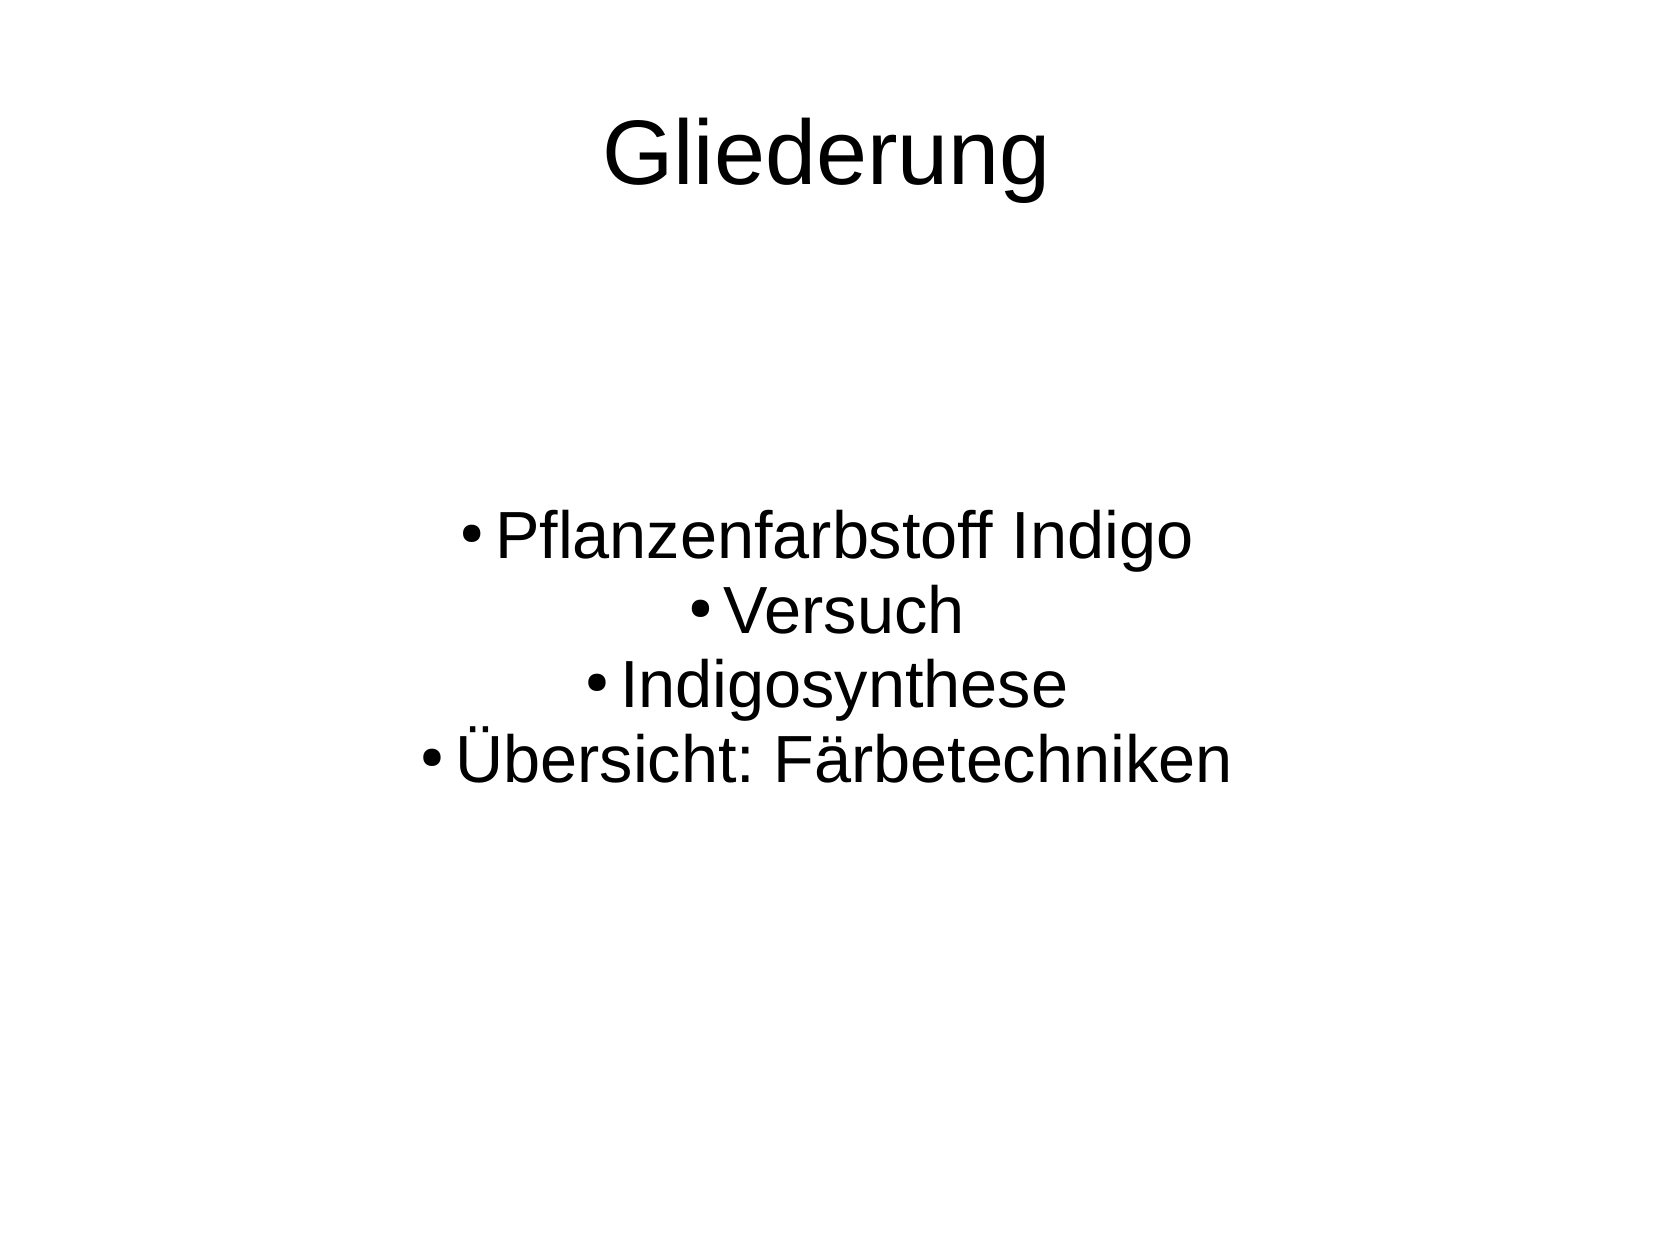

# Gliederung
Pflanzenfarbstoff Indigo
Versuch
Indigosynthese
Übersicht: Färbetechniken